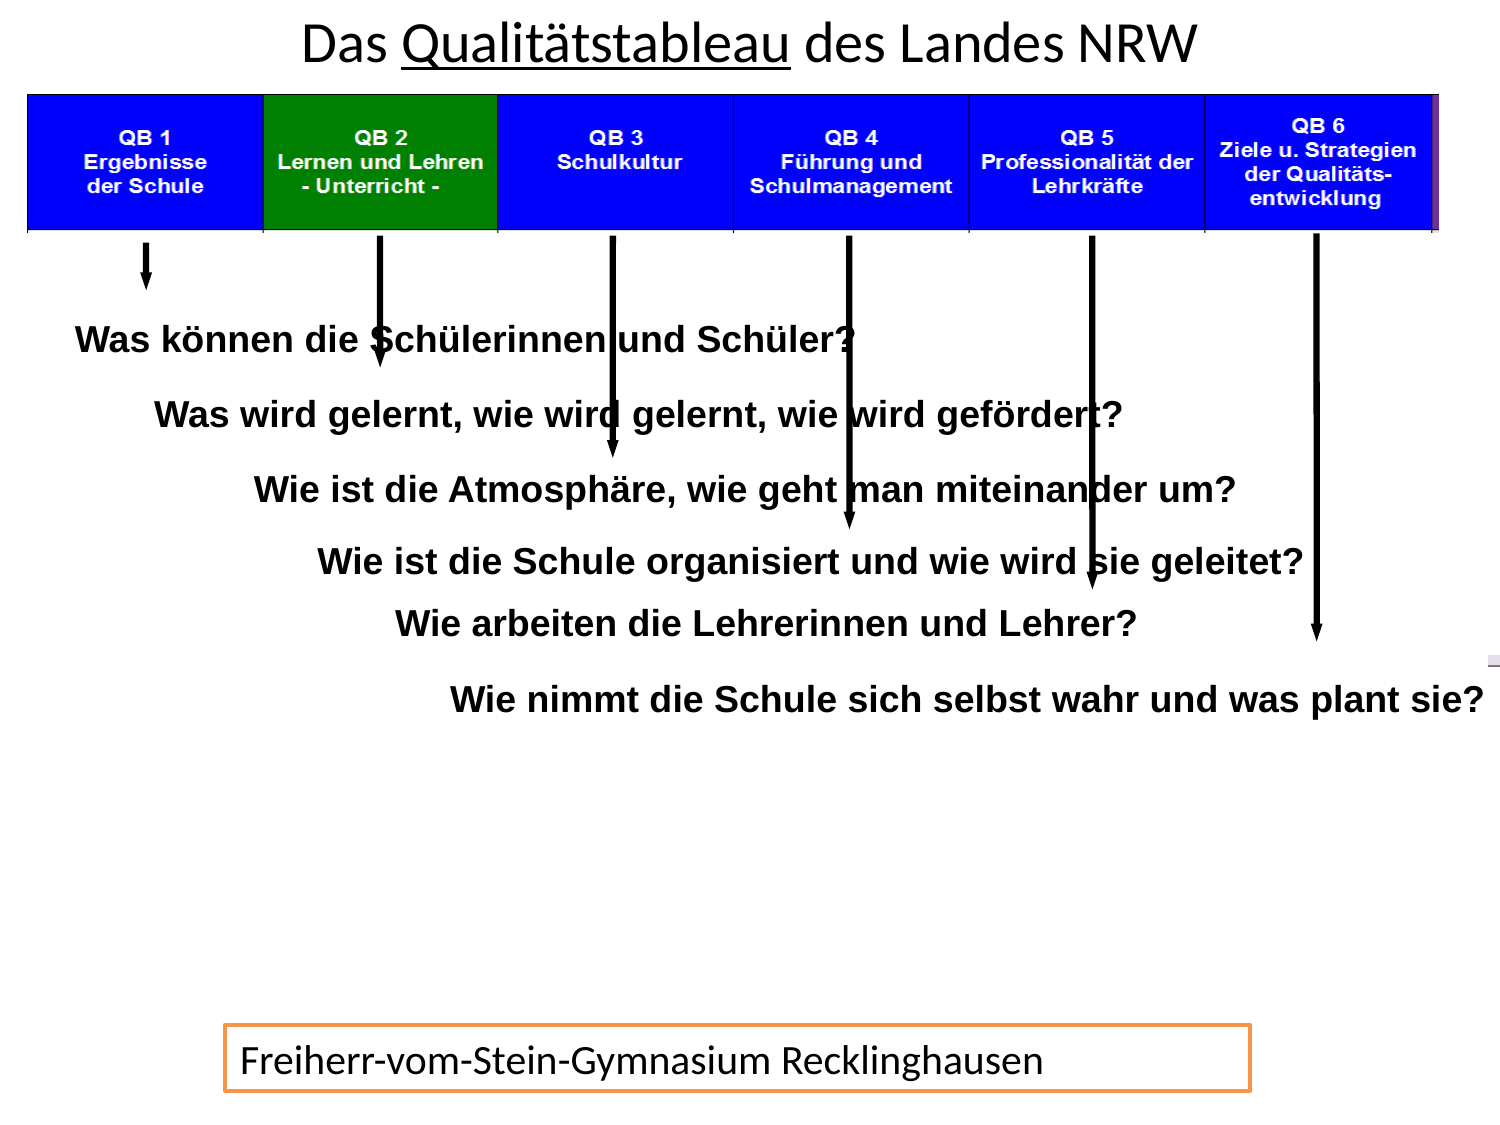

# Das Qualitätstableau des Landes NRW
Was können die Schülerinnen und Schüler?
Was wird gelernt, wie wird gelernt, wie wird gefördert?
Wie ist die Atmosphäre, wie geht man miteinander um?
Wie ist die Schule organisiert und wie wird sie geleitet?
Wie arbeiten die Lehrerinnen und Lehrer?
Wie nimmt die Schule sich selbst wahr und was plant sie?
Freiherr-vom-Stein-Gymnasium Recklinghausen